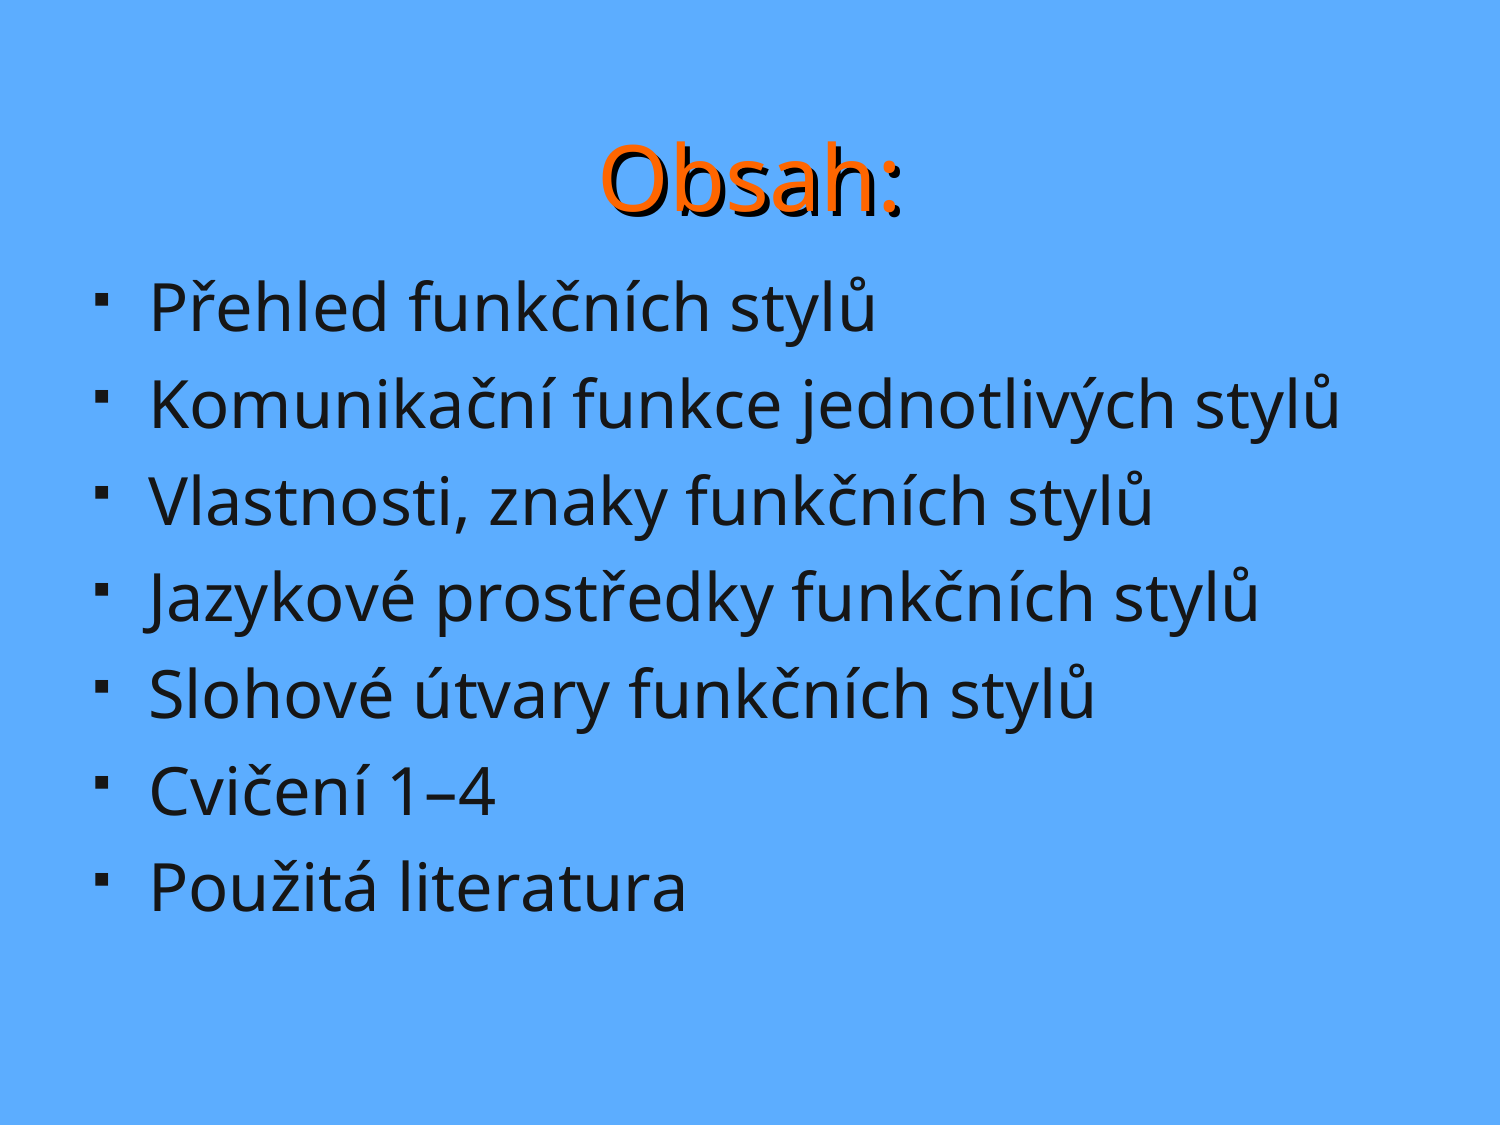

# Obsah:
Přehled funkčních stylů
Komunikační funkce jednotlivých stylů
Vlastnosti, znaky funkčních stylů
Jazykové prostředky funkčních stylů
Slohové útvary funkčních stylů
Cvičení 1–4
Použitá literatura